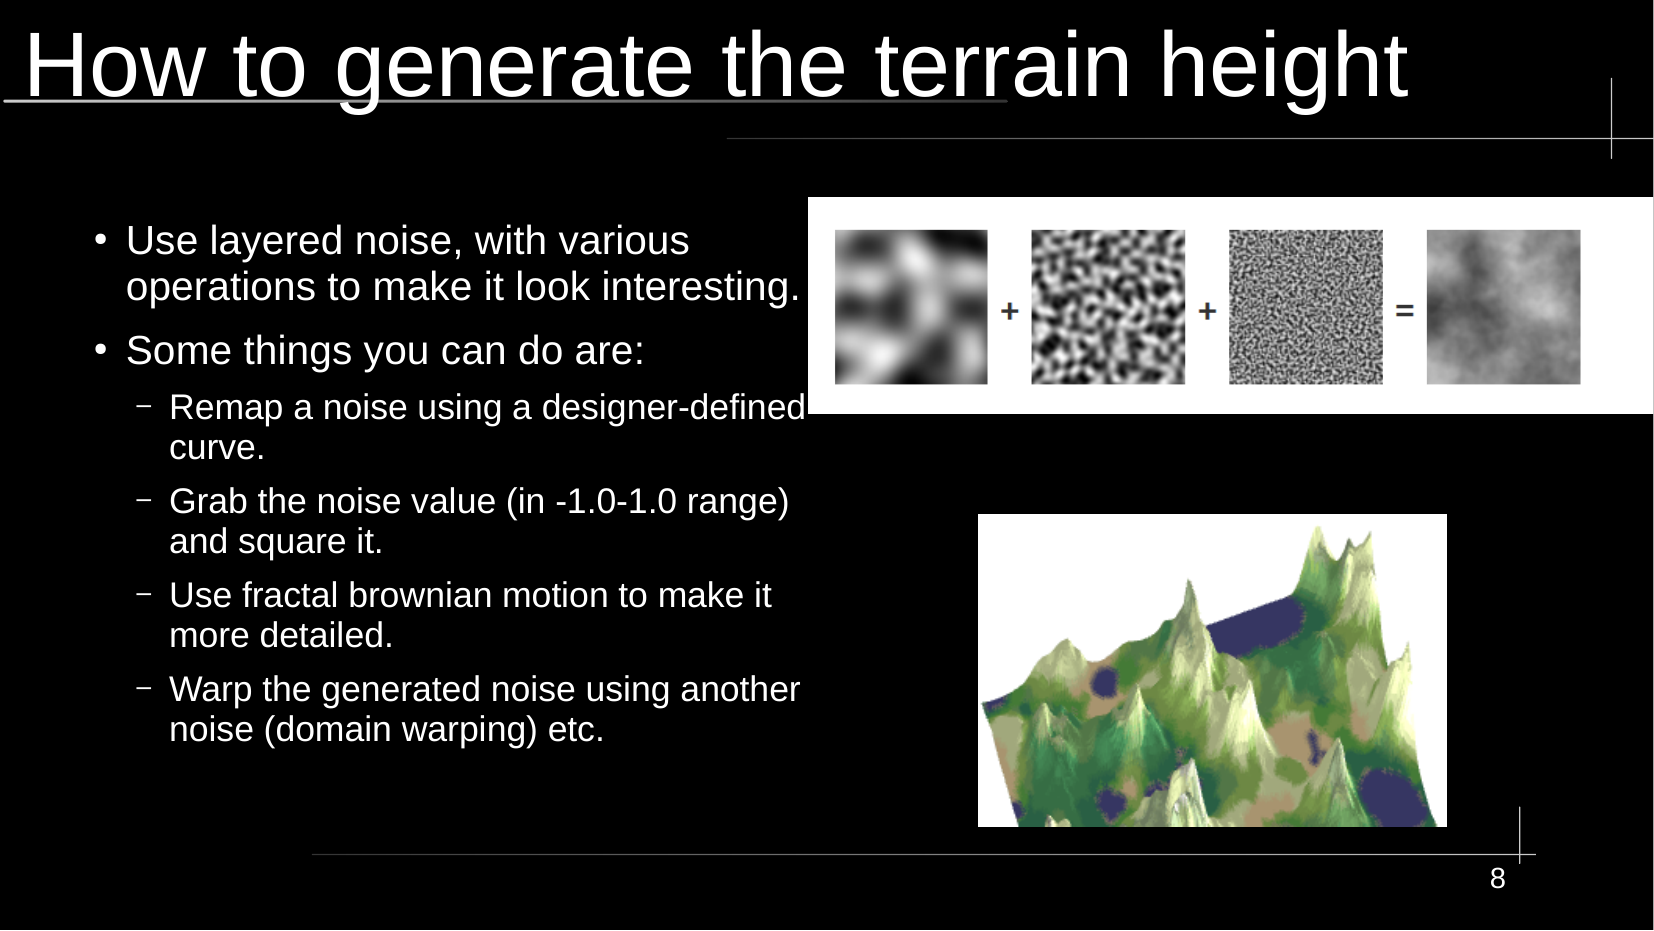

# How to generate the terrain height
Use layered noise, with various operations to make it look interesting.
Some things you can do are:
Remap a noise using a designer-defined curve.
Grab the noise value (in -1.0-1.0 range) and square it.
Use fractal brownian motion to make it more detailed.
Warp the generated noise using another noise (domain warping) etc.
8